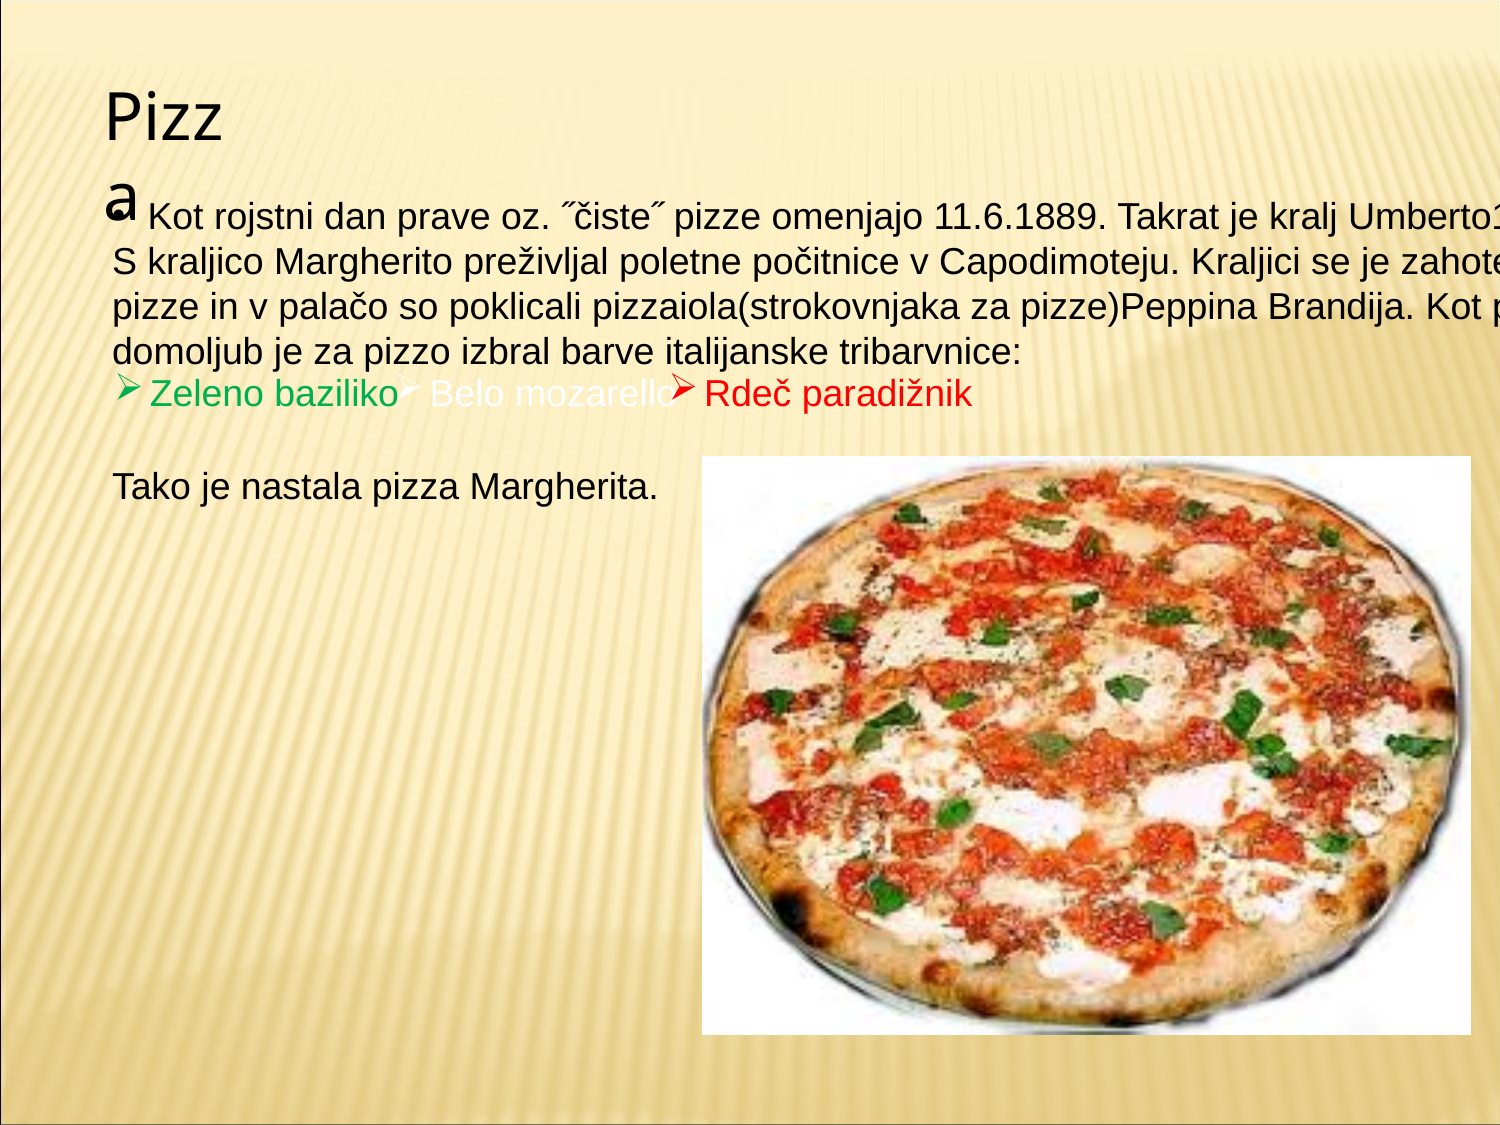

Pizza
Kot rojstni dan prave oz. ˝čiste˝ pizze omenjajo 11.6.1889. Takrat je kralj Umberto1.
S kraljico Margherito preživljal poletne počitnice v Capodimoteju. Kraljici se je zahotelo
pizze in v palačo so poklicali pizzaiola(strokovnjaka za pizze)Peppina Brandija. Kot pravi
domoljub je za pizzo izbral barve italijanske tribarvnice:
Tako je nastala pizza Margherita.
Zeleno baziliko
Belo mozarello
Rdeč paradižnik